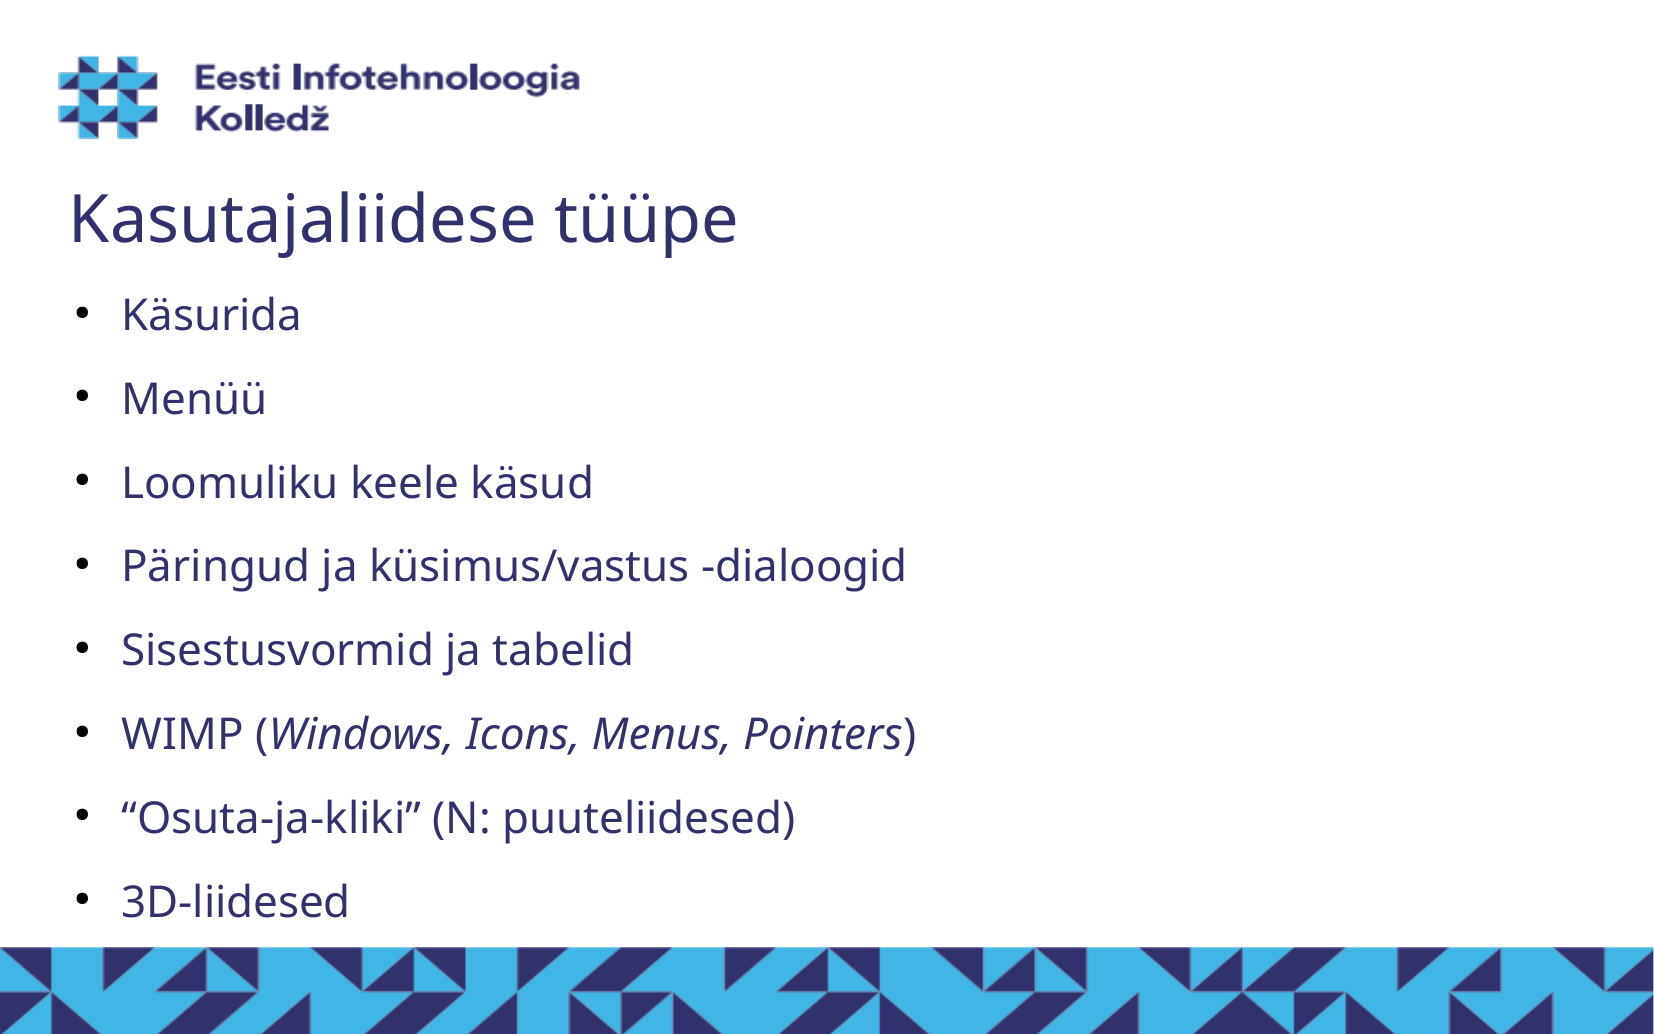

# Kasutajaliidese tüüpe
Käsurida
Menüü
Loomuliku keele käsud
Päringud ja küsimus/vastus -dialoogid
Sisestusvormid ja tabelid
WIMP (Windows, Icons, Menus, Pointers)
“Osuta-ja-kliki” (N: puuteliidesed)
3D-liidesed